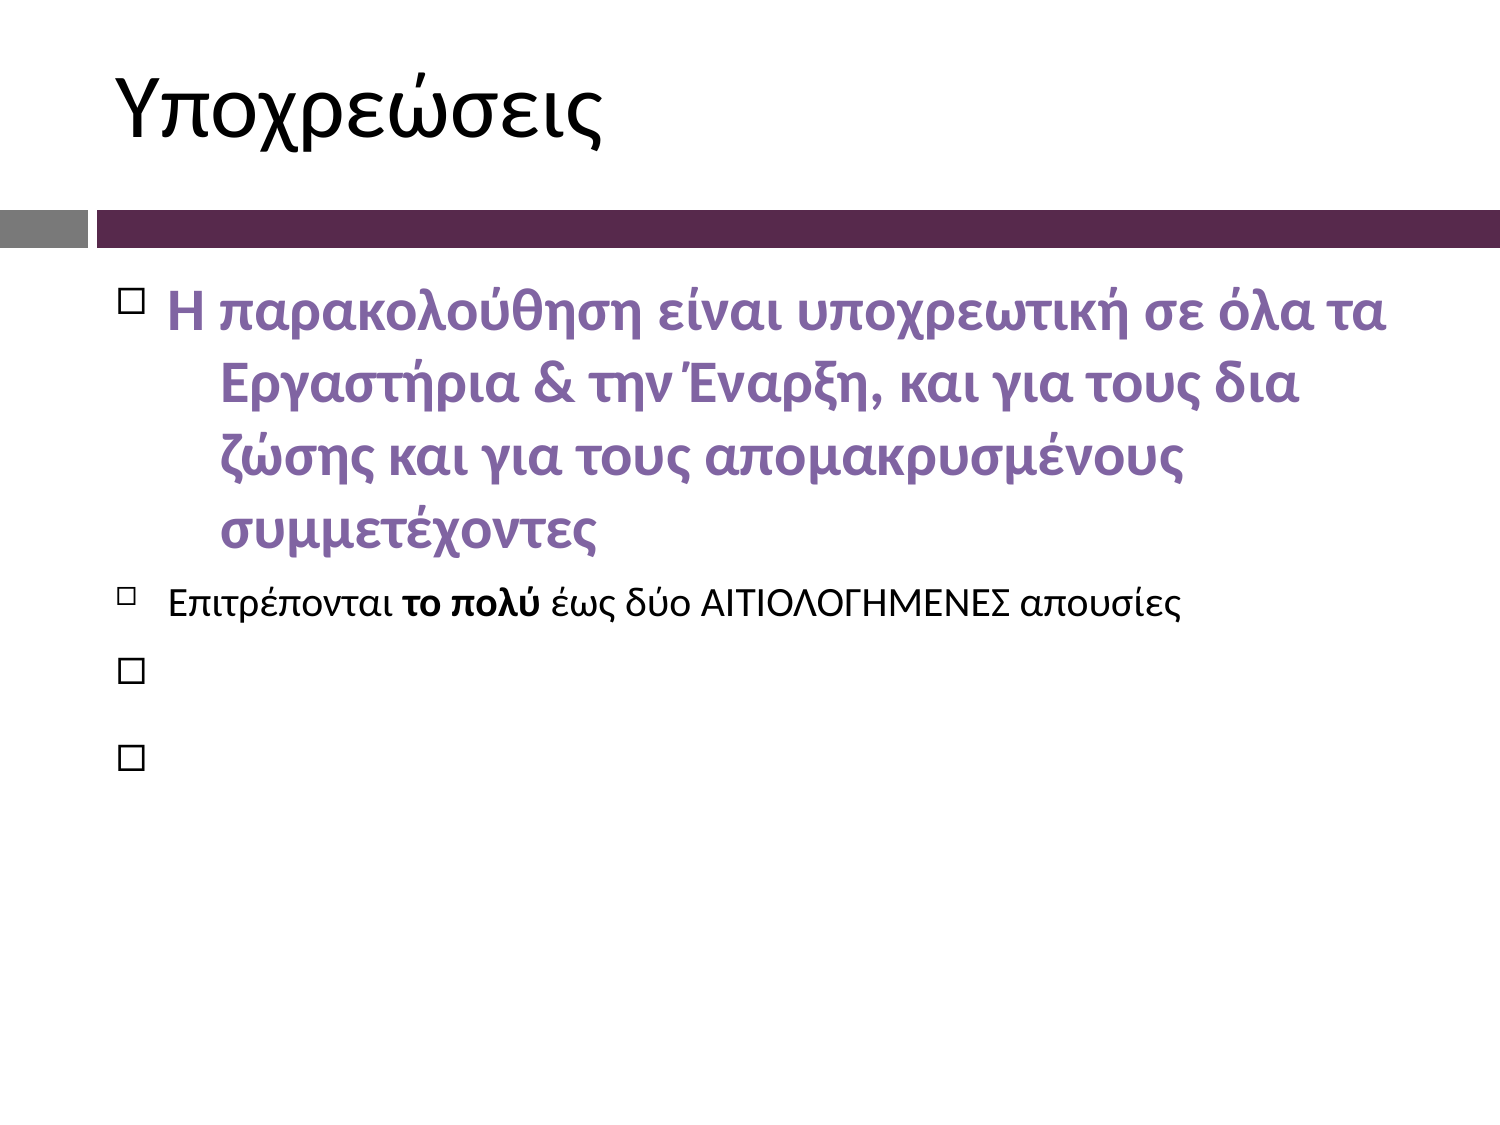

# Υποχρεώσεις
Η παρακολούθηση είναι υποχρεωτική σε όλα τα Εργαστήρια & την Έναρξη, και για τους δια ζώσης και για τους απομακρυσμένους συμμετέχοντες
Επιτρέπονται το πολύ έως δύο ΑΙΤΙΟΛΟΓΗΜΕΝΕΣ απουσίες